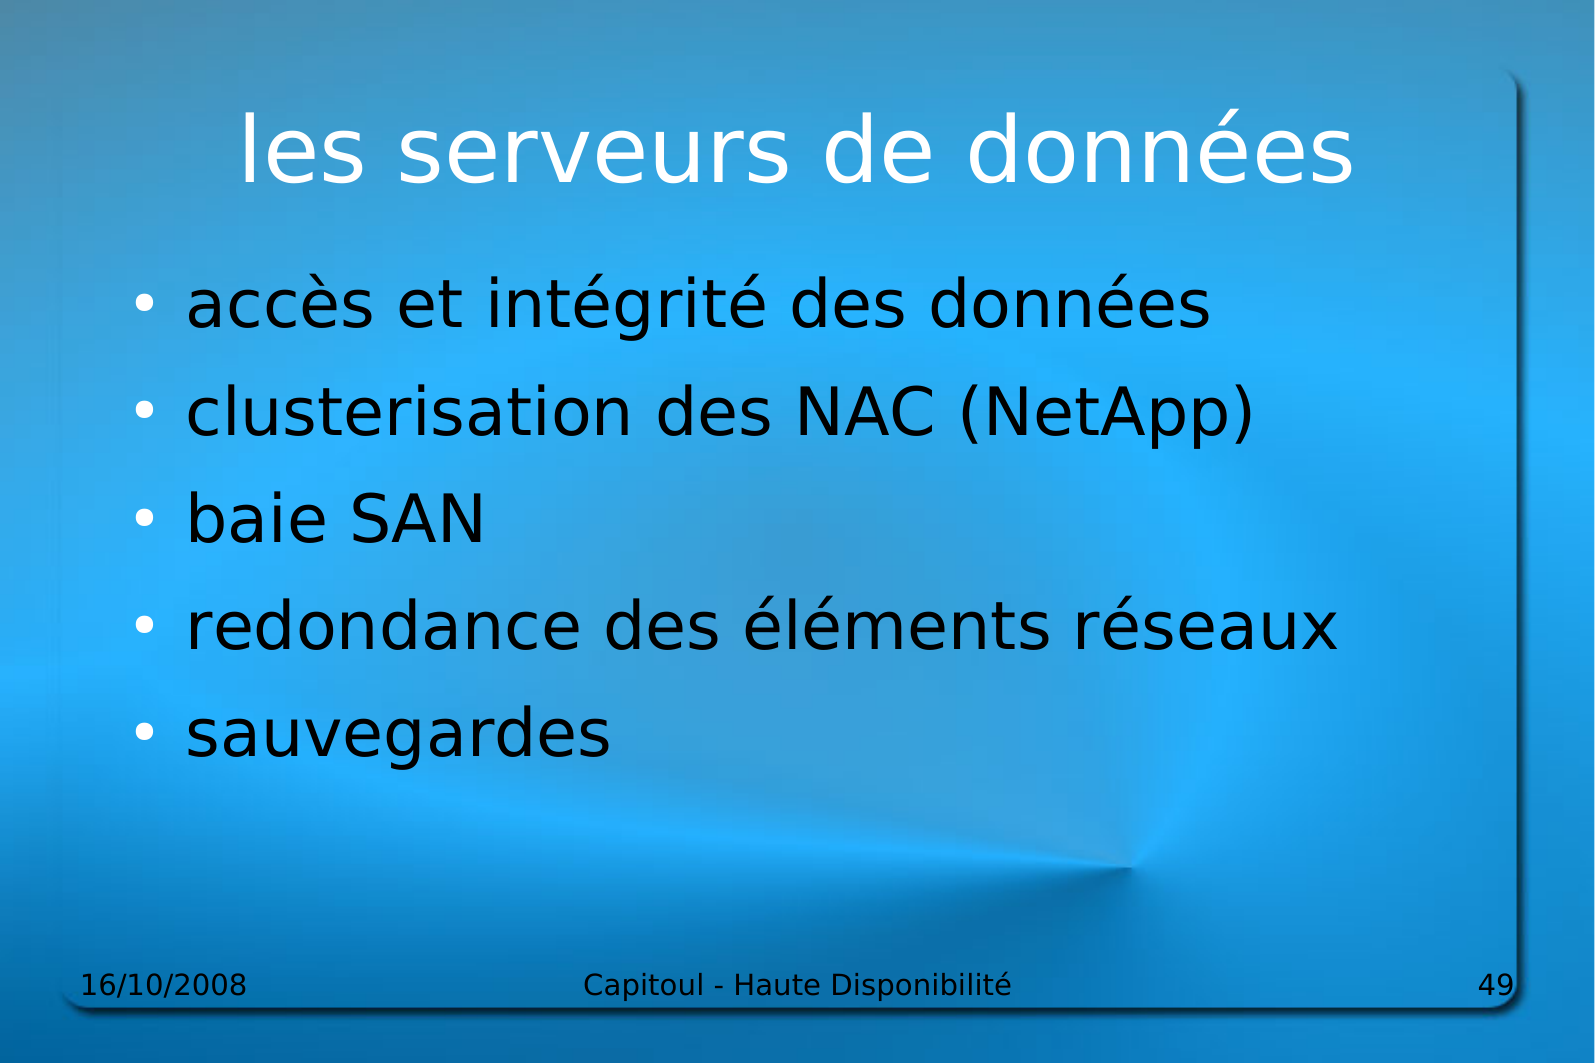

# les serveurs de données
accès et intégrité des données
clusterisation des NAC (NetApp)
baie SAN
redondance des éléments réseaux
sauvegardes
16/10/2008
Capitoul - Haute Disponibilité
49